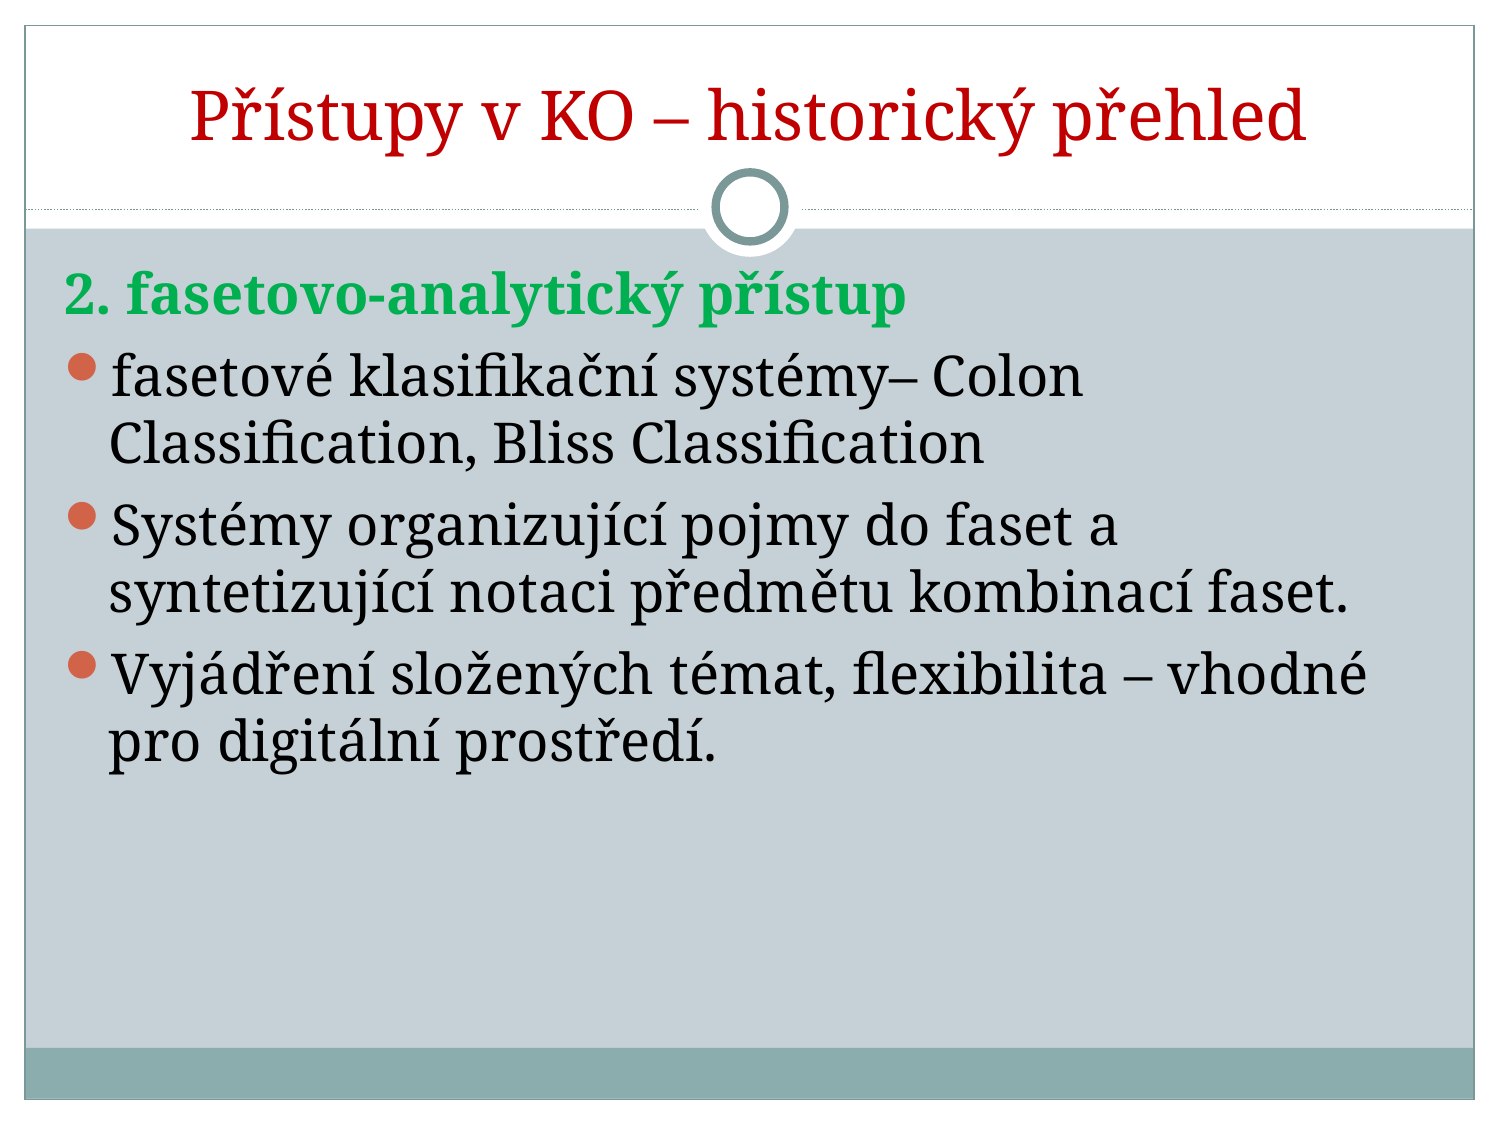

# Přístupy v KO – historický přehled
2. fasetovo-analytický přístup
fasetové klasifikační systémy– Colon Classification, Bliss Classification
Systémy organizující pojmy do faset a syntetizující notaci předmětu kombinací faset.
Vyjádření složených témat, flexibilita – vhodné pro digitální prostředí.